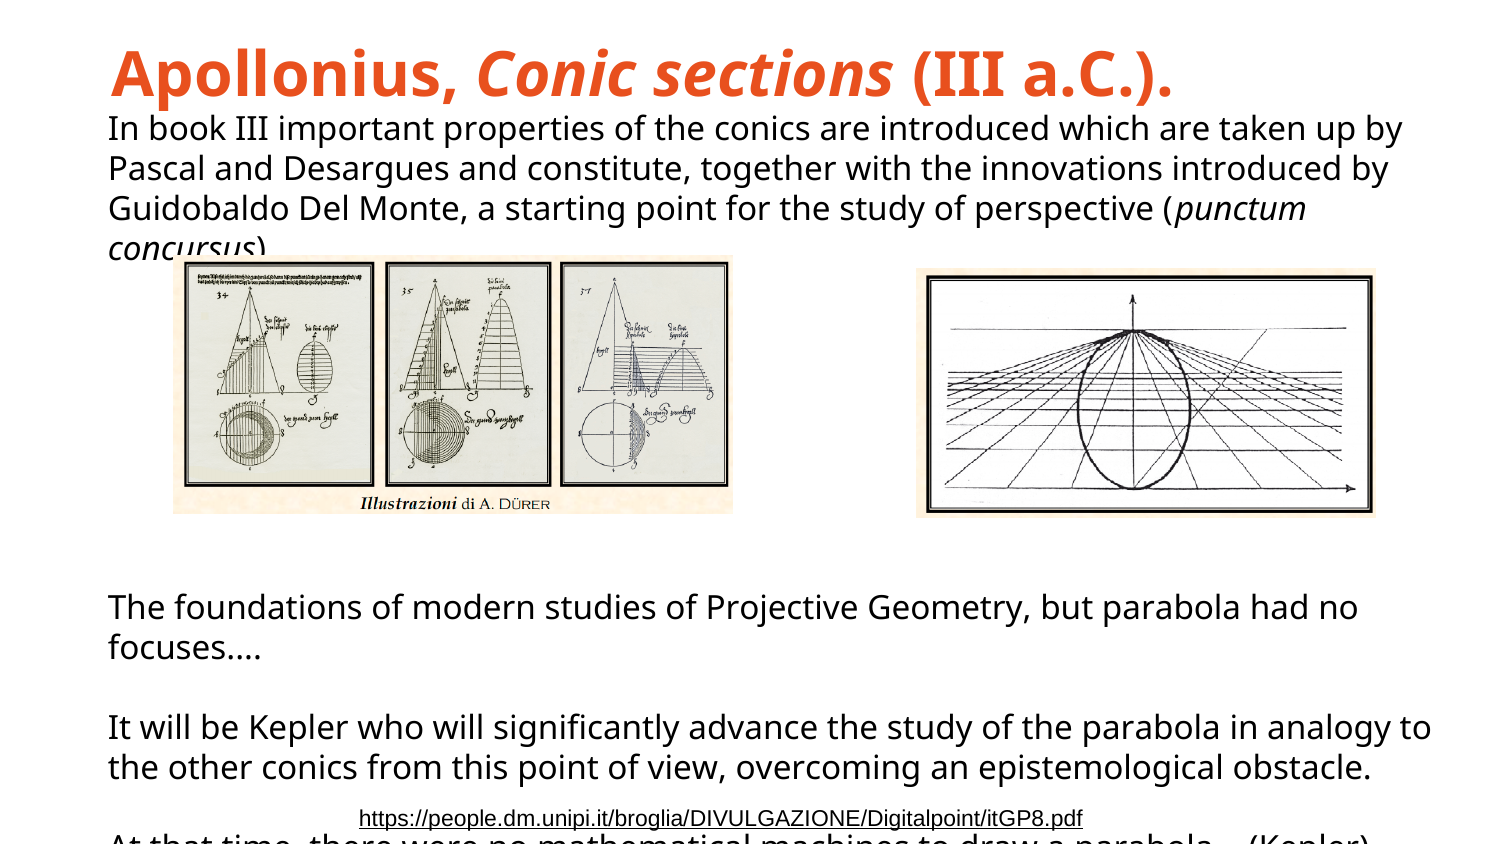

Apollonius, Conic sections (III a.C.).
In book III important properties of the conics are introduced which are taken up by Pascal and Desargues and constitute, together with the innovations introduced by Guidobaldo Del Monte, a starting point for the study of perspective (punctum concursus).
The foundations of modern studies of Projective Geometry, but parabola had no focuses....
It will be Kepler who will significantly advance the study of the parabola in analogy to the other conics from this point of view, overcoming an epistemological obstacle.
At that time, there were no mathematical machines to draw a parabola… (Kepler)
https://people.dm.unipi.it/broglia/DIVULGAZIONE/Digitalpoint/itGP8.pdf